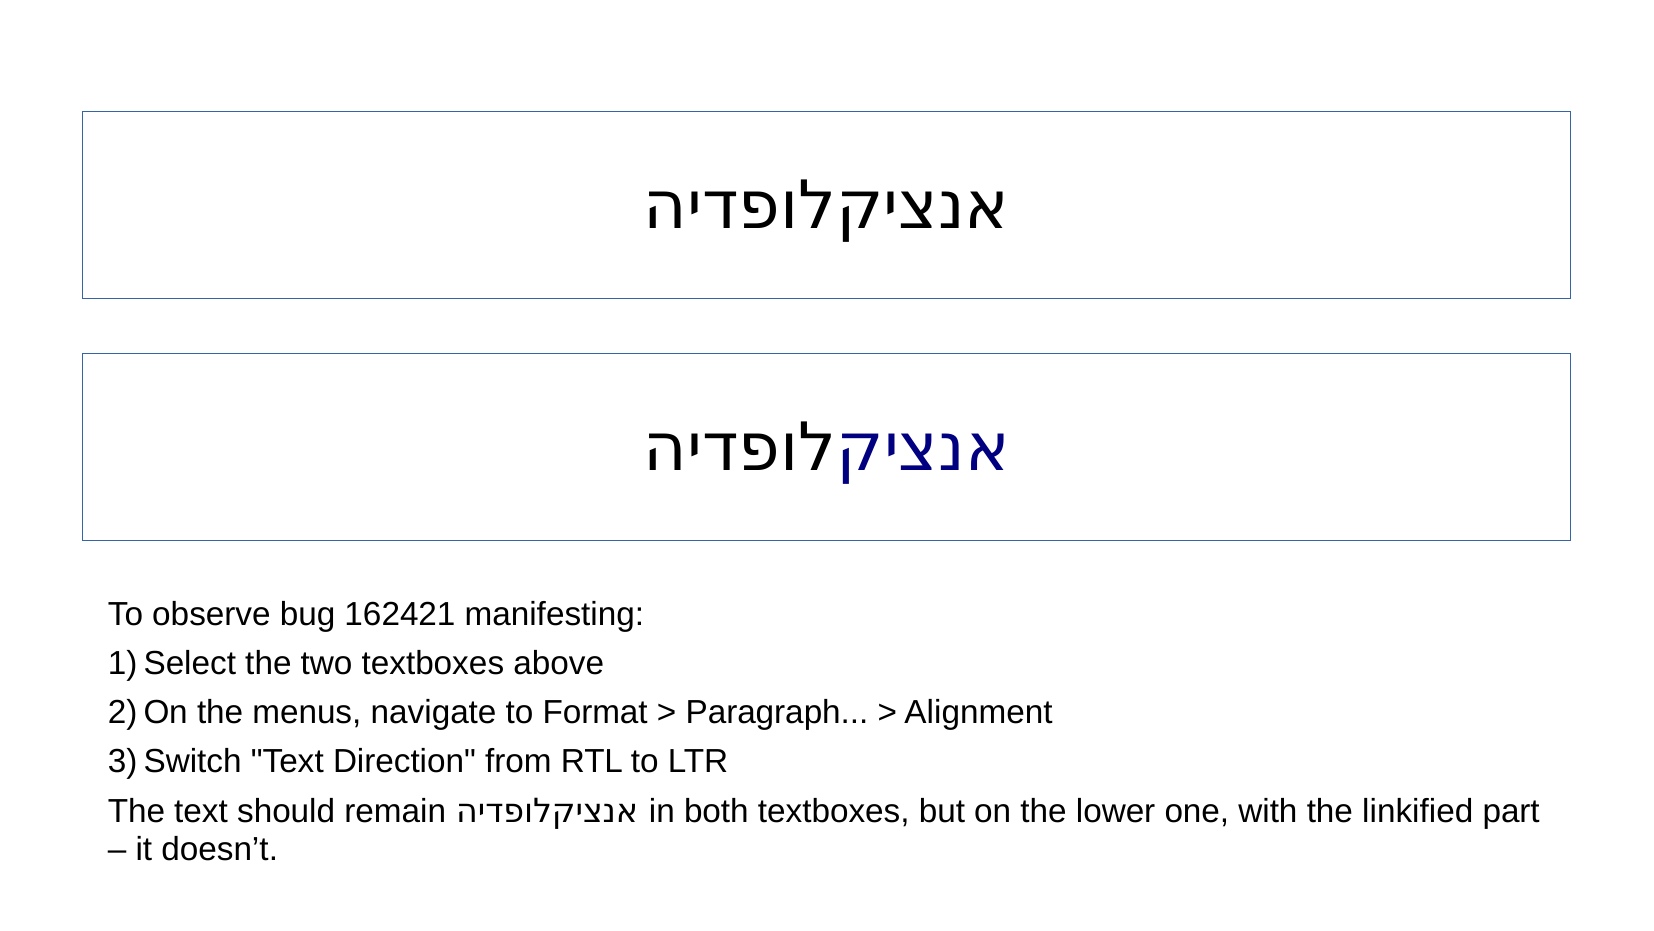

# אנציקלופדיה
אנציקלופדיה
To observe bug 162421 manifesting:
Select the two textboxes above
On the menus, navigate to Format > Paragraph... > Alignment
Switch "Text Direction" from RTL to LTR
The text should remain אנציקלופדיה in both textboxes, but on the lower one, with the linkified part – it doesn’t.